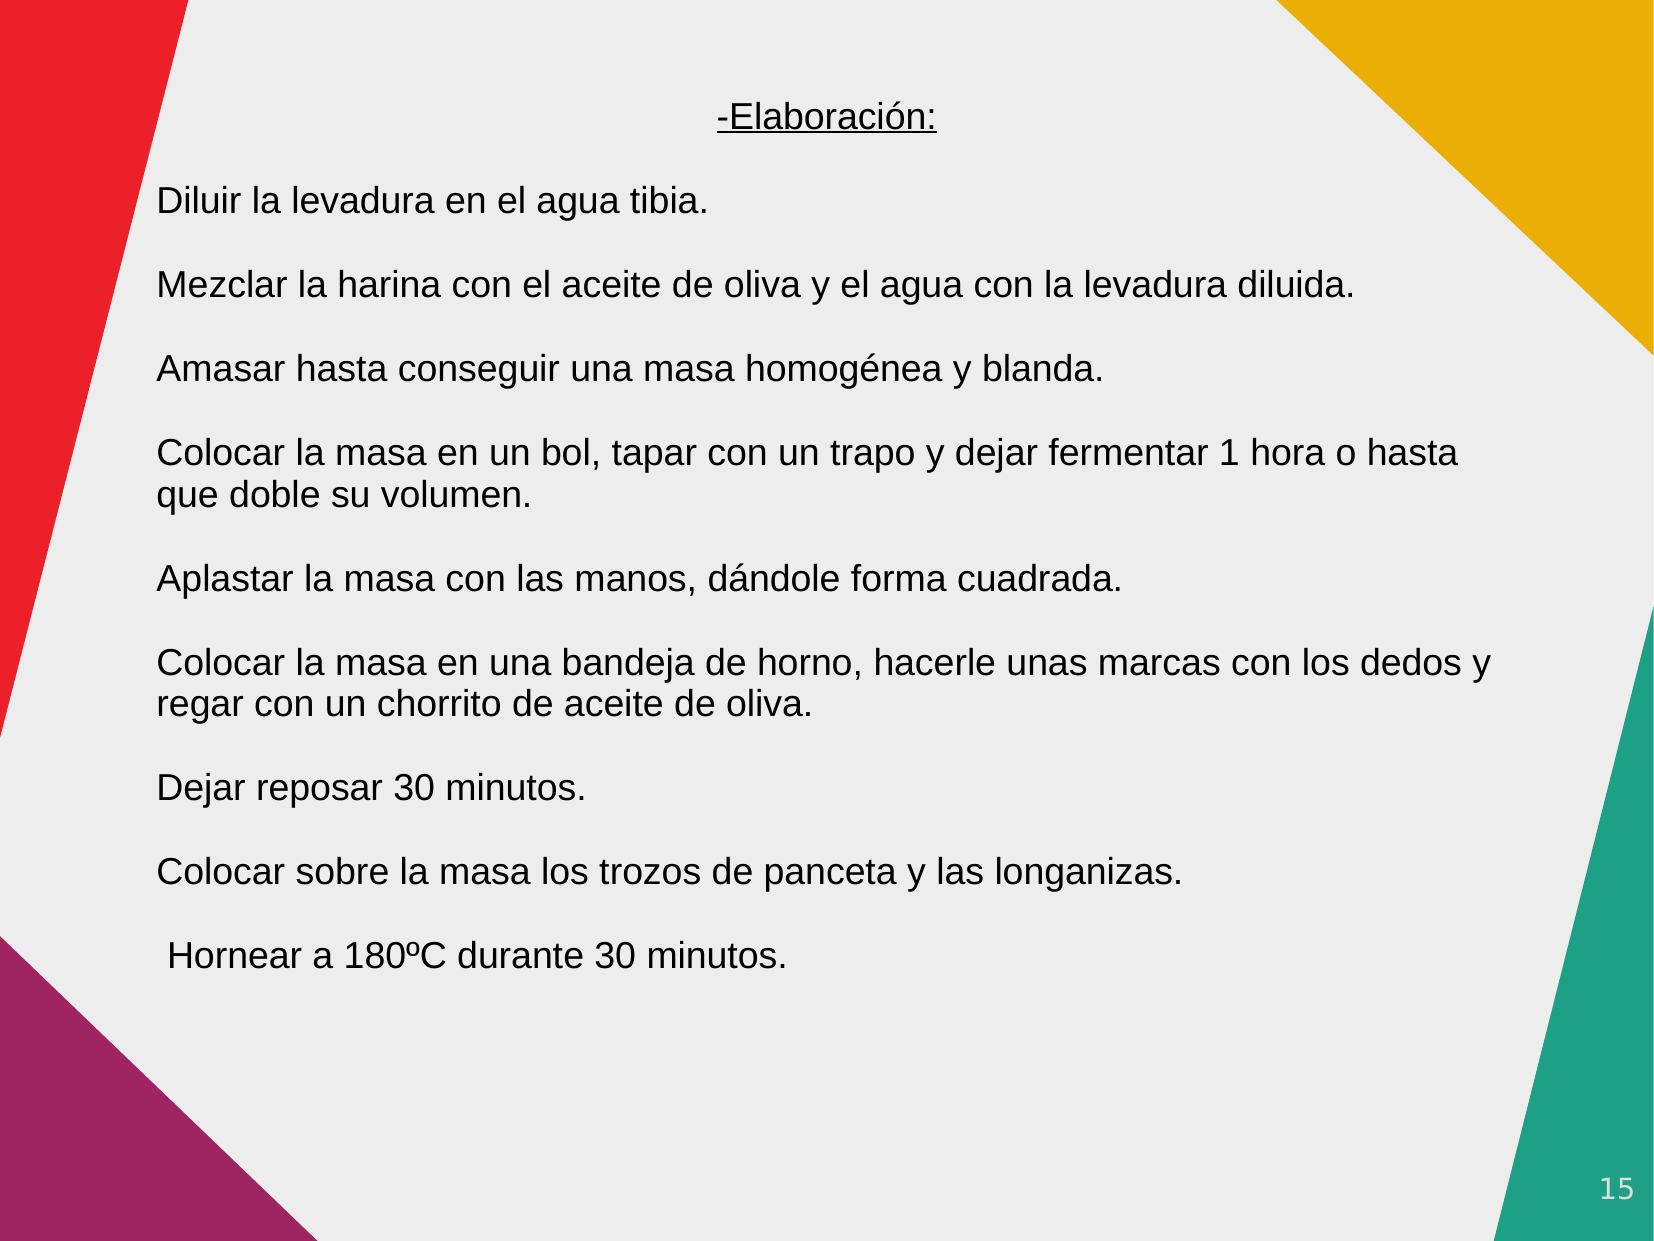

-Elaboración:
Diluir la levadura en el agua tibia.
Mezclar la harina con el aceite de oliva y el agua con la levadura diluida.
Amasar hasta conseguir una masa homogénea y blanda.
Colocar la masa en un bol, tapar con un trapo y dejar fermentar 1 hora o hasta que doble su volumen.
Aplastar la masa con las manos, dándole forma cuadrada.
Colocar la masa en una bandeja de horno, hacerle unas marcas con los dedos y regar con un chorrito de aceite de oliva.
Dejar reposar 30 minutos.
Colocar sobre la masa los trozos de panceta y las longanizas.
 Hornear a 180ºC durante 30 minutos.
15